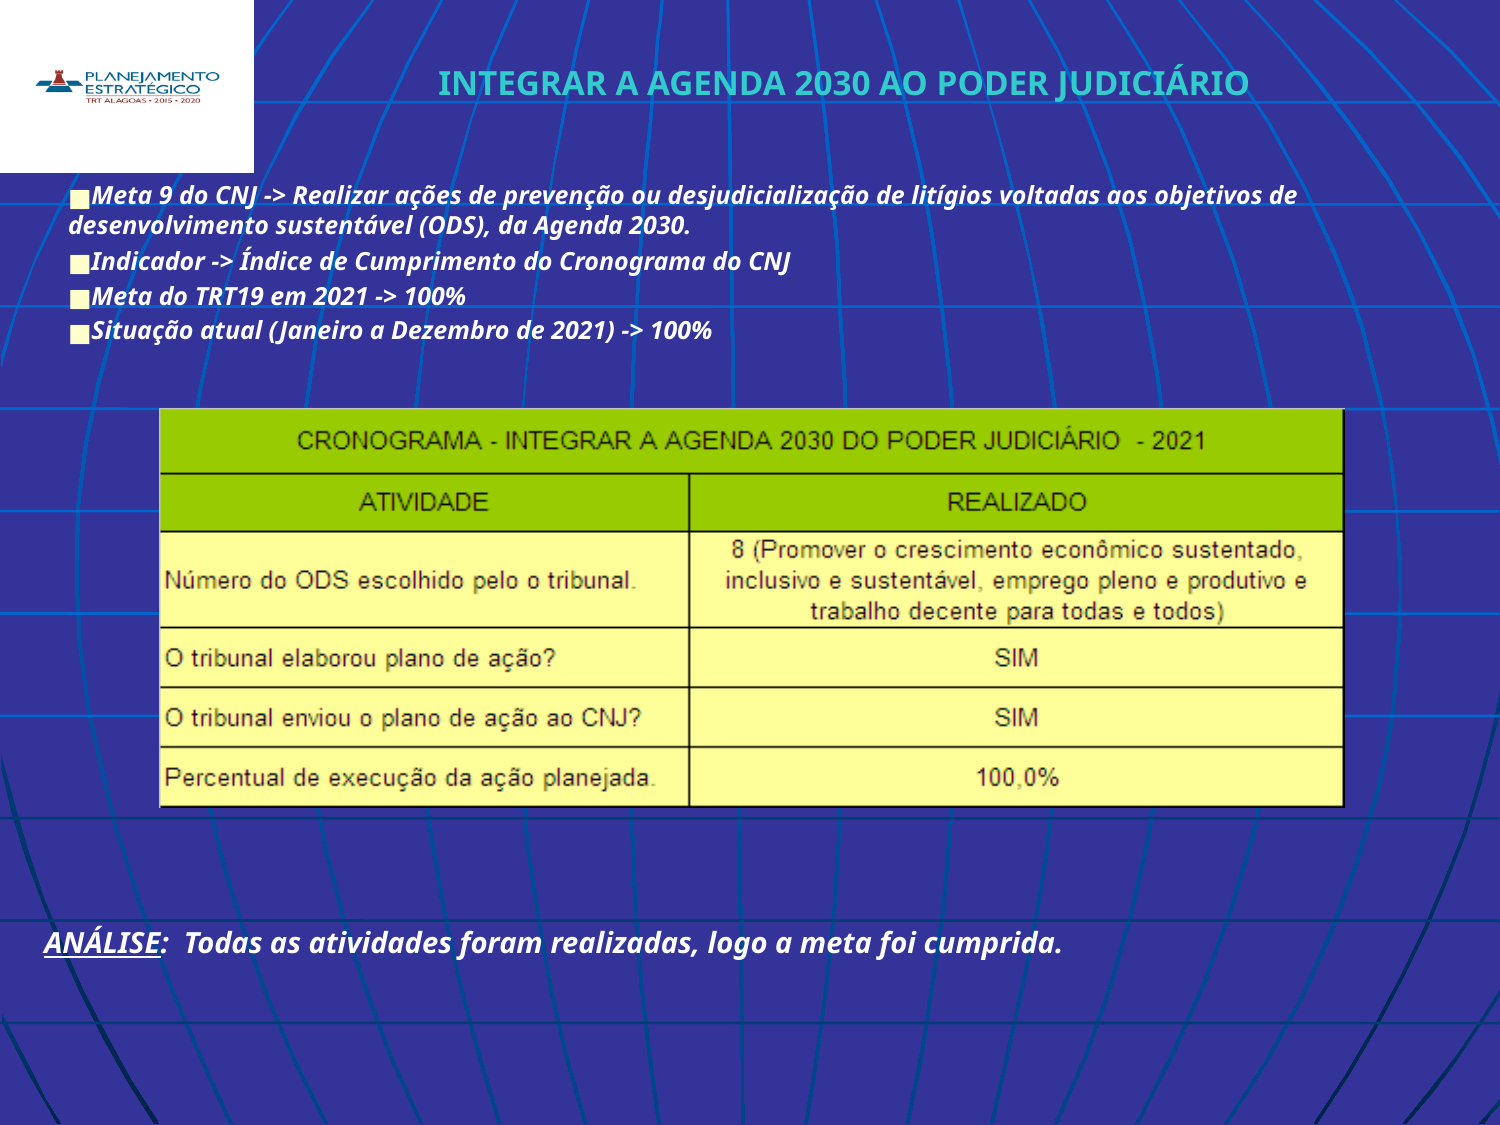

INTEGRAR A AGENDA 2030 AO PODER JUDICIÁRIO
Meta 9 do CNJ -> Realizar ações de prevenção ou desjudicialização de litígios voltadas aos objetivos de desenvolvimento sustentável (ODS), da Agenda 2030.
Indicador -> Índice de Cumprimento do Cronograma do CNJ
Meta do TRT19 em 2021 -> 100%
Situação atual (Janeiro a Dezembro de 2021) -> 100%
ANÁLISE: Todas as atividades foram realizadas, logo a meta foi cumprida.